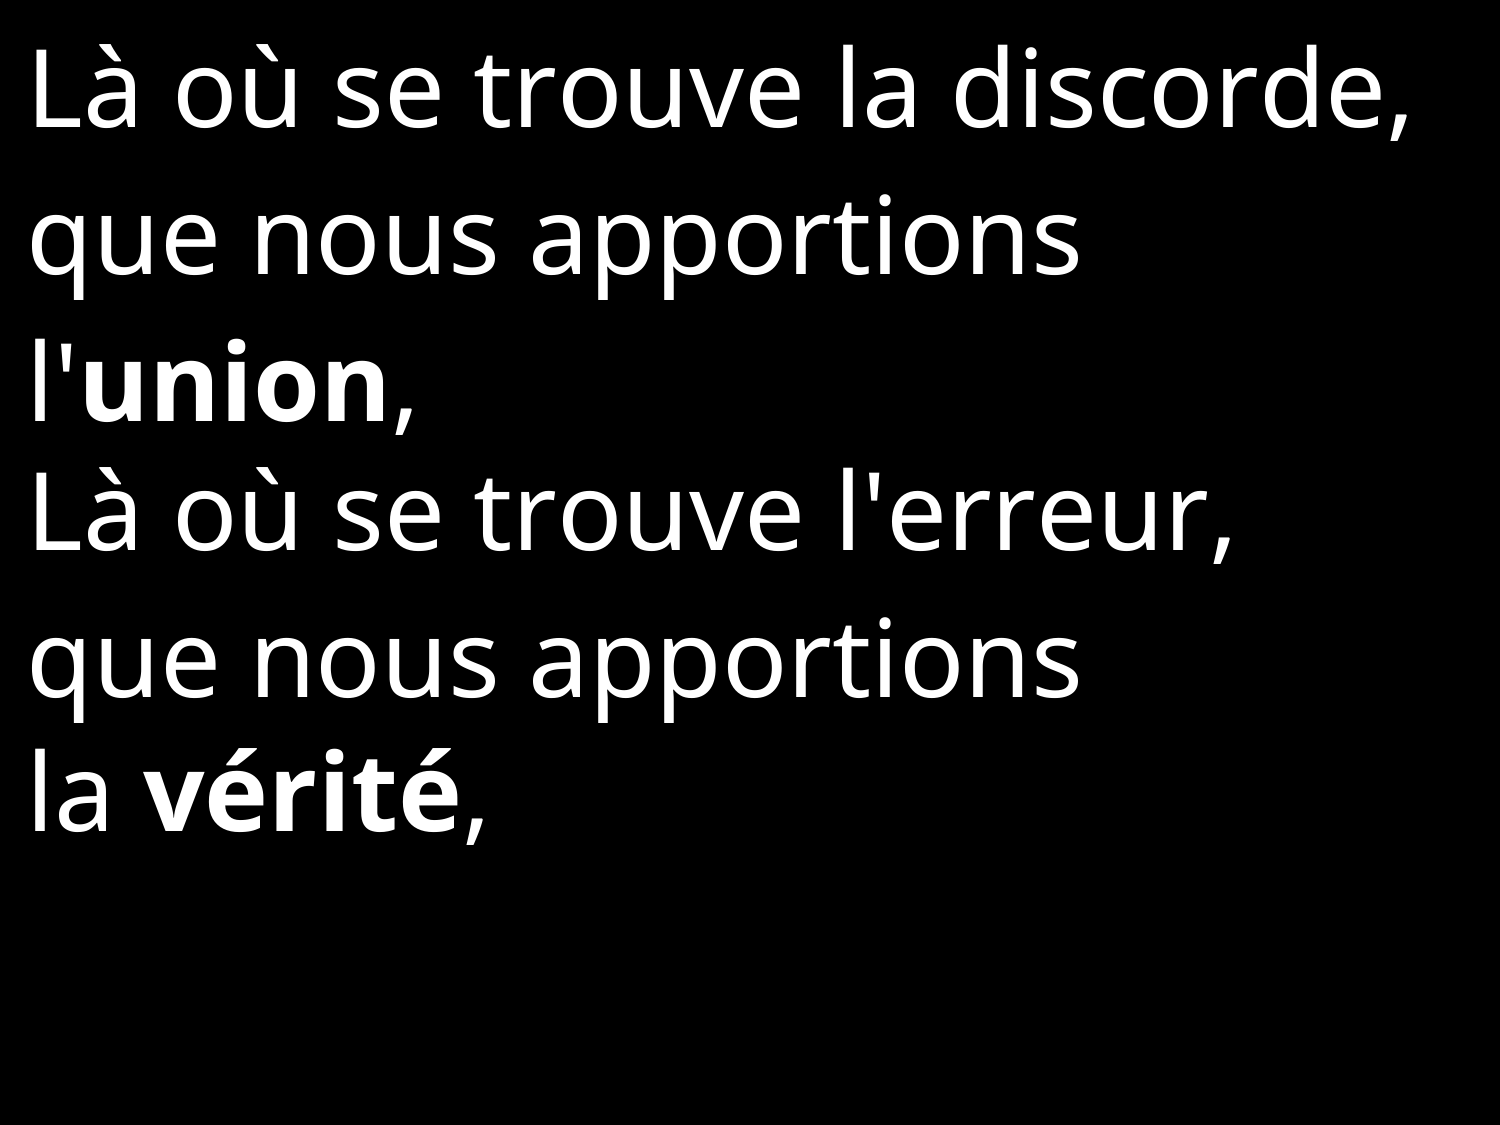

# Là où se trouve la discorde,
que nous apportions
l'union, 
Là où se trouve l'erreur,
que nous apportions la vérité,